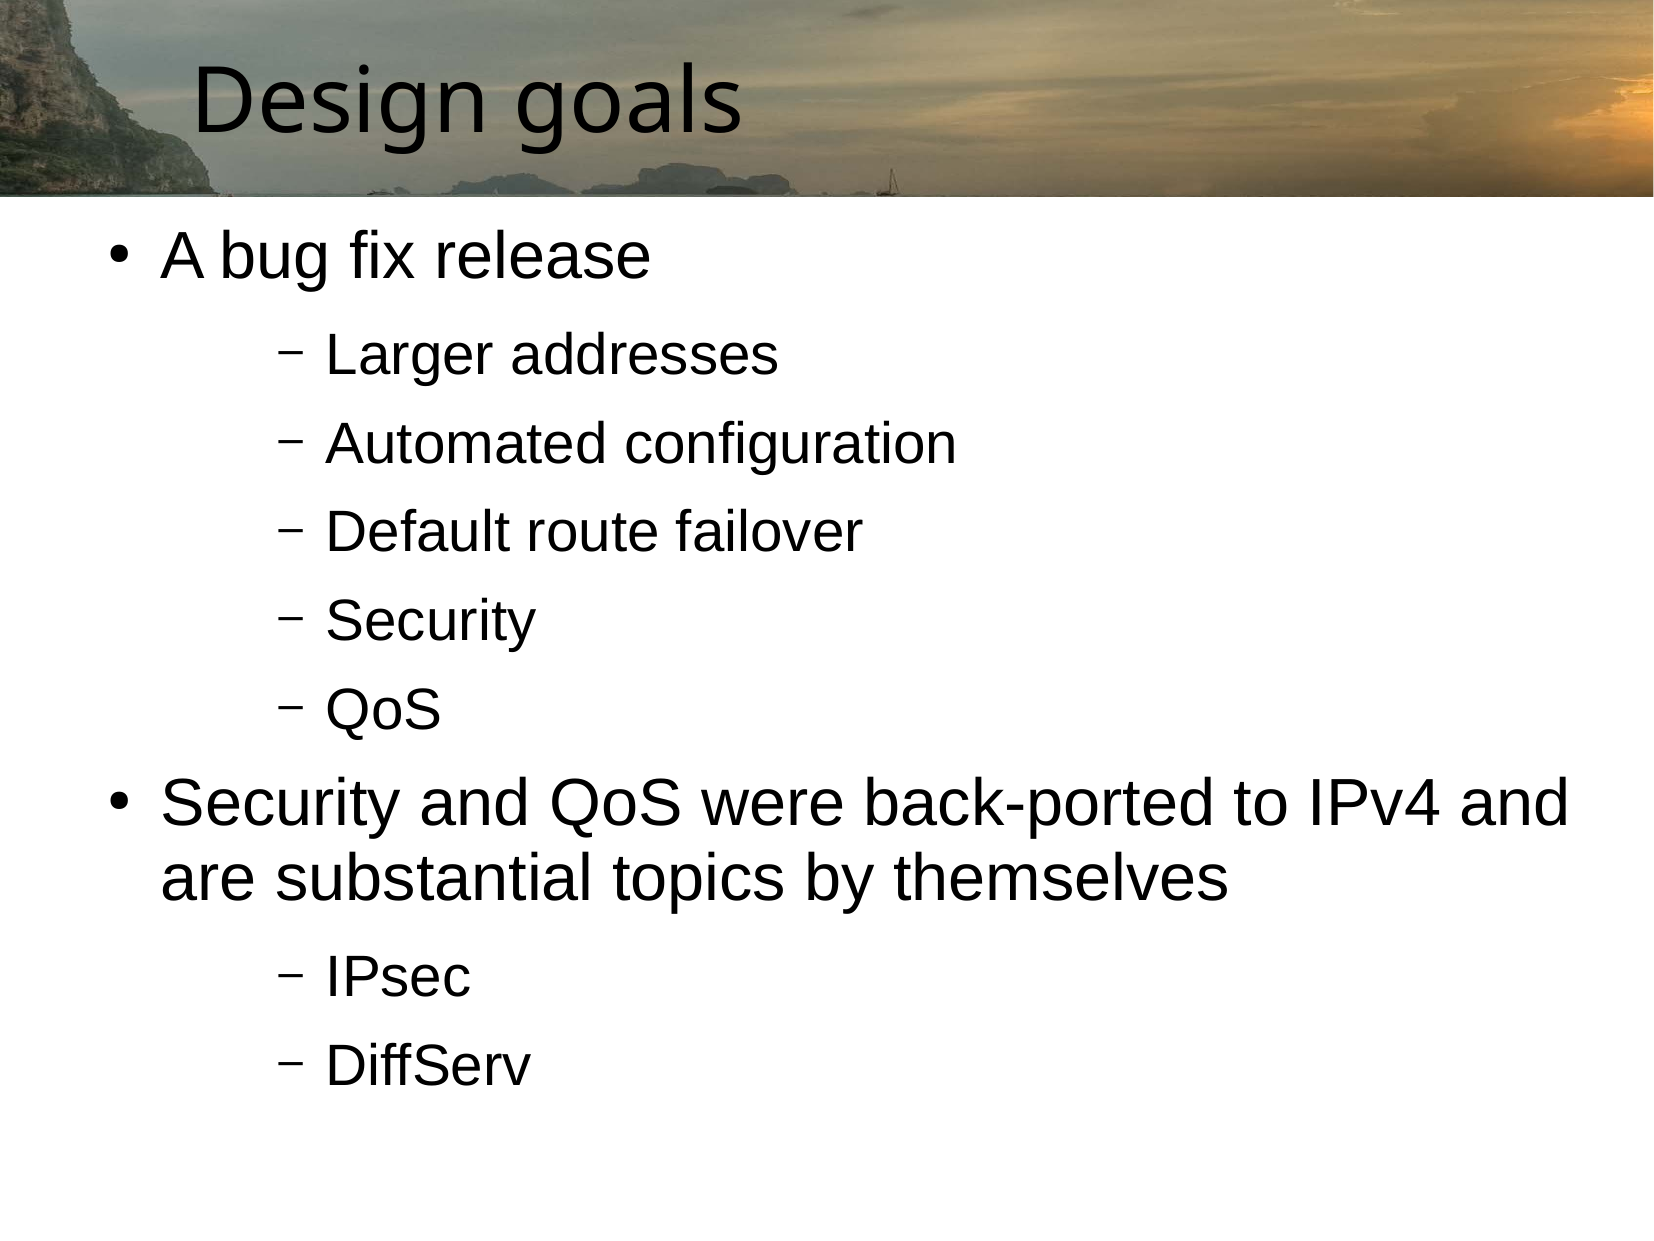

# Design goals
A bug fix release
Larger addresses
Automated configuration
Default route failover
Security
QoS
Security and QoS were back-ported to IPv4 and are substantial topics by themselves
IPsec
DiffServ